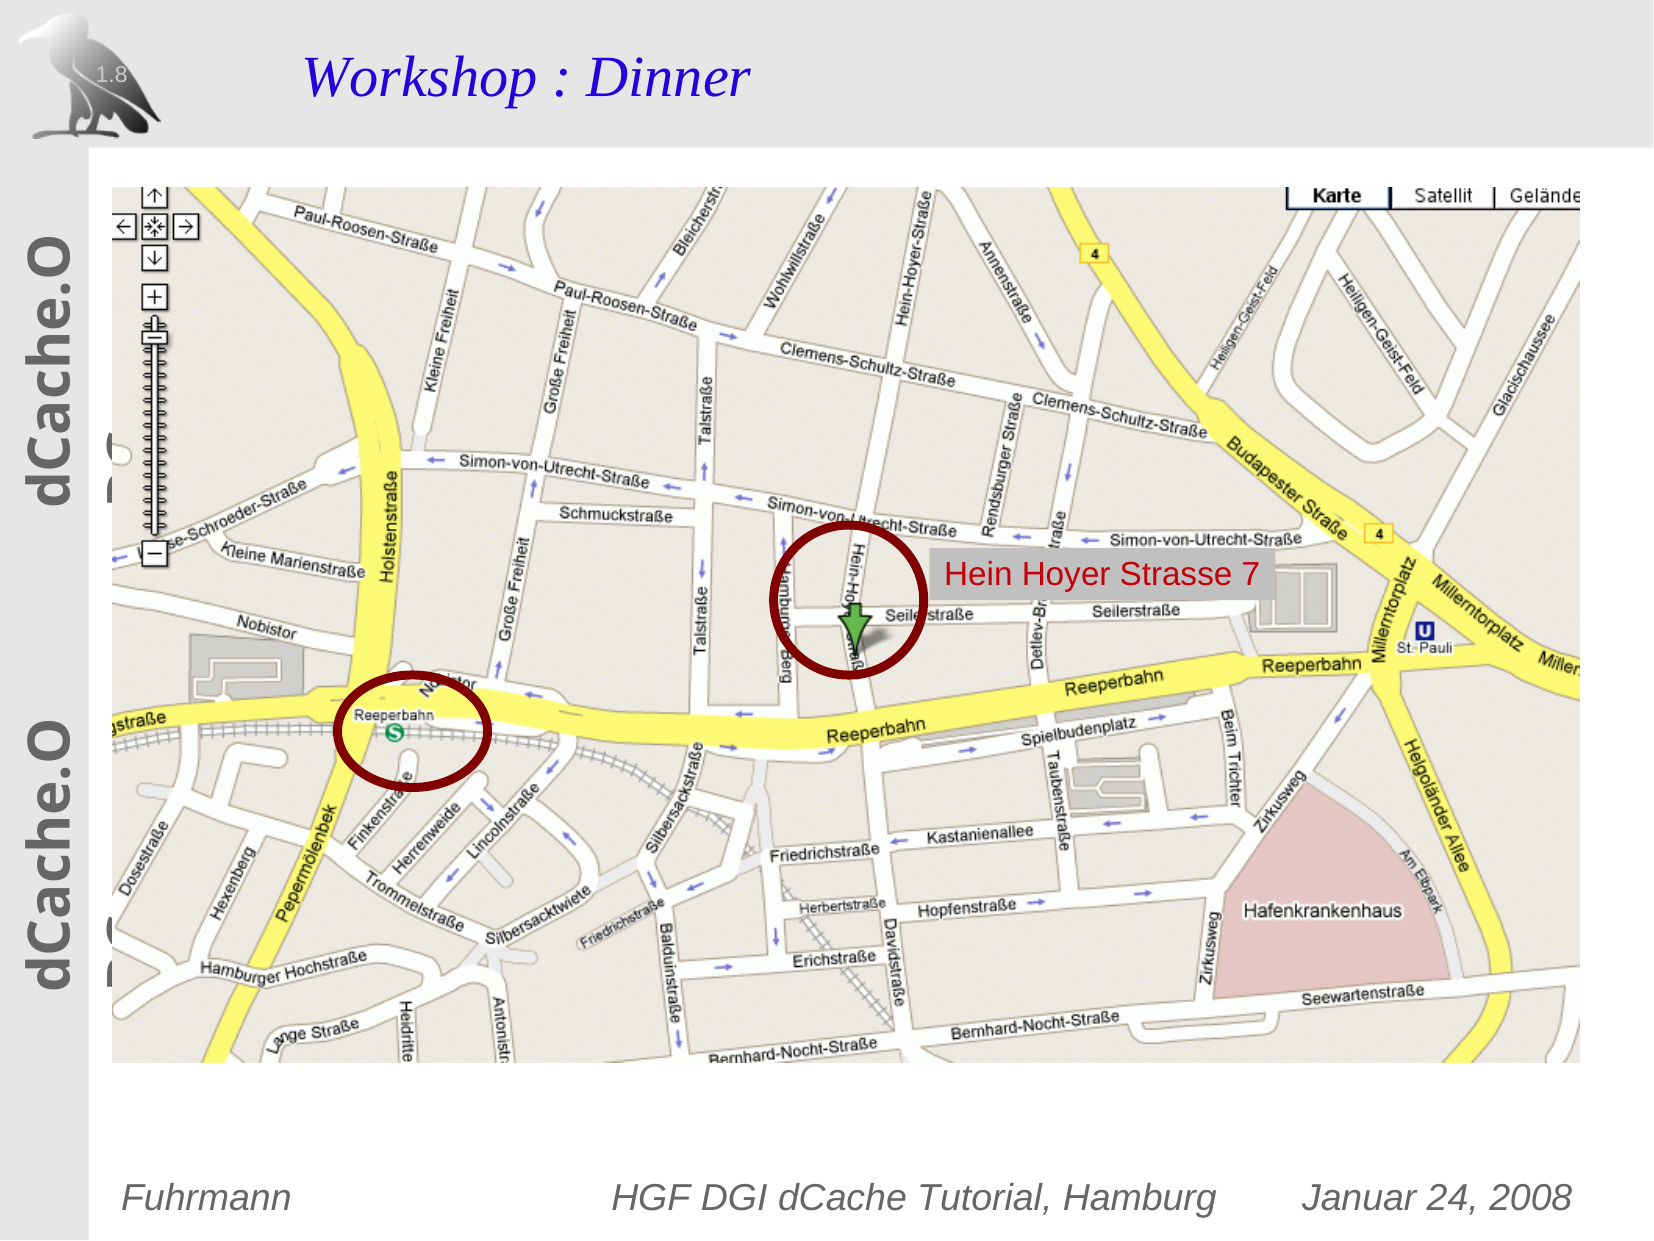

Workshop : Dinner
Hein Hoyer Strasse 7